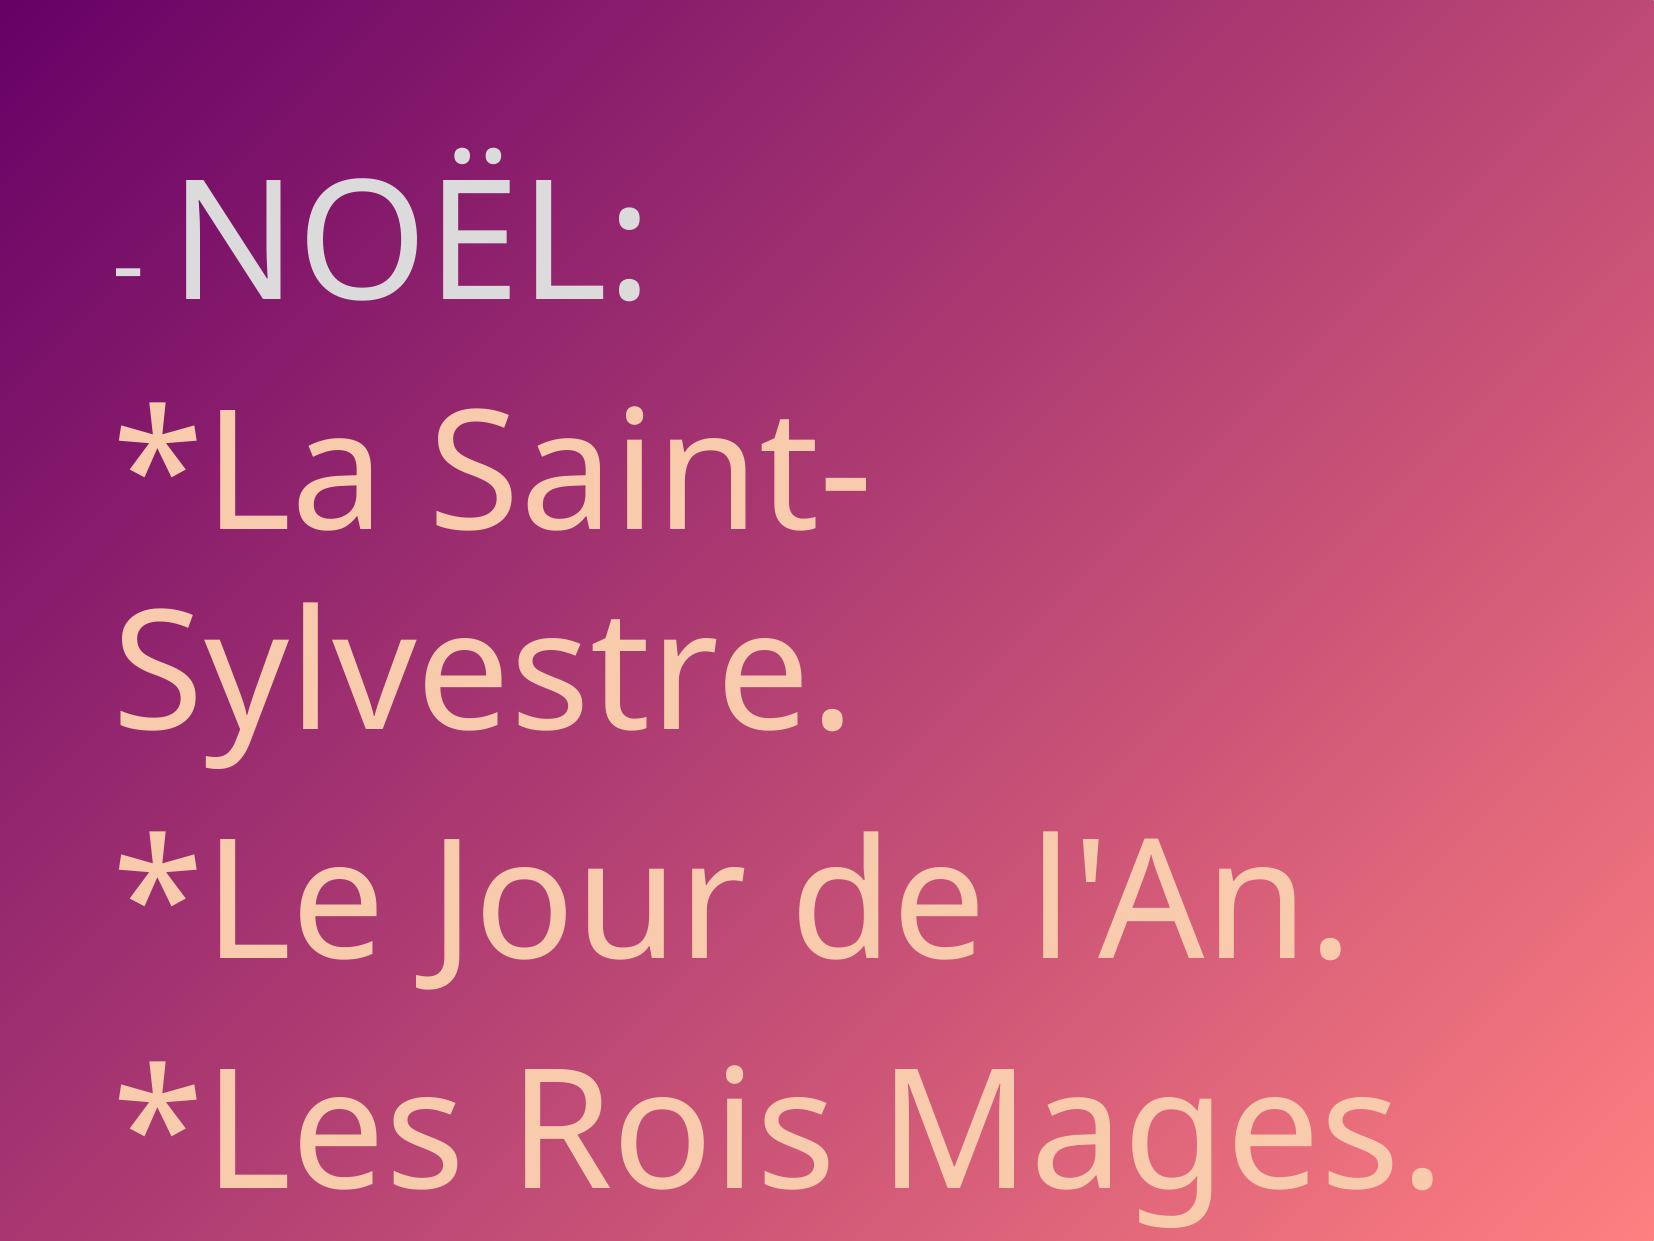

- NOËL:
*La Saint-Sylvestre.
*Le Jour de l'An.
*Les Rois Mages.